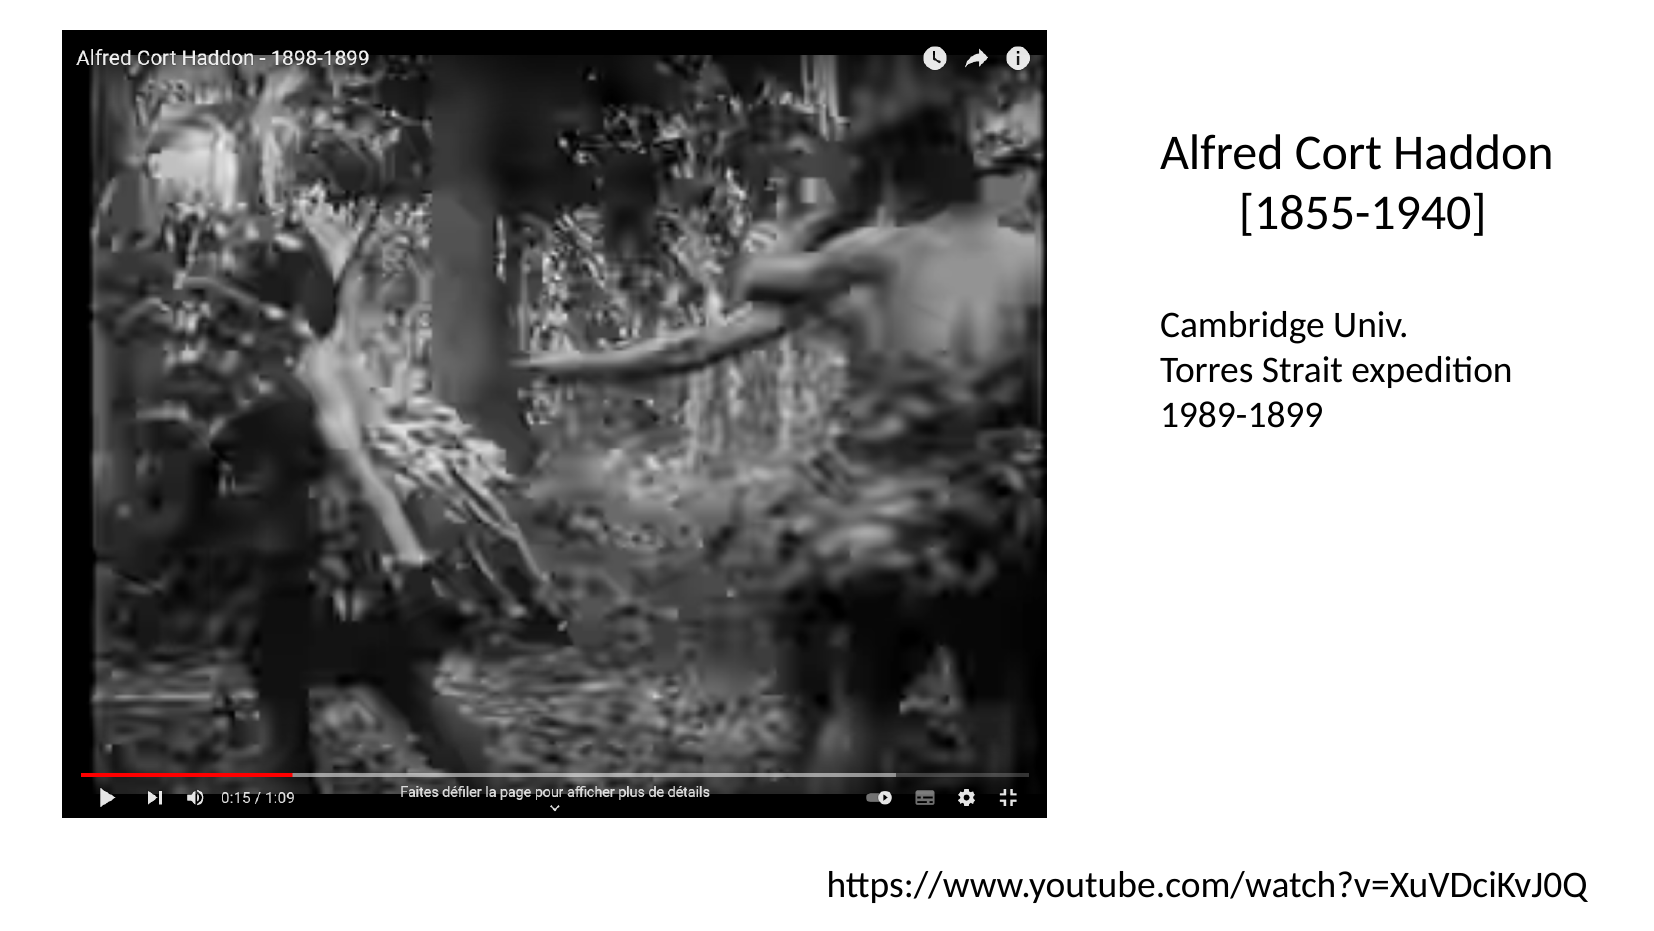

Alfred Cort Haddon
 [1855-1940]
Cambridge Univ.
Torres Strait expedition 1989-1899
https://www.youtube.com/watch?v=XuVDciKvJ0Q